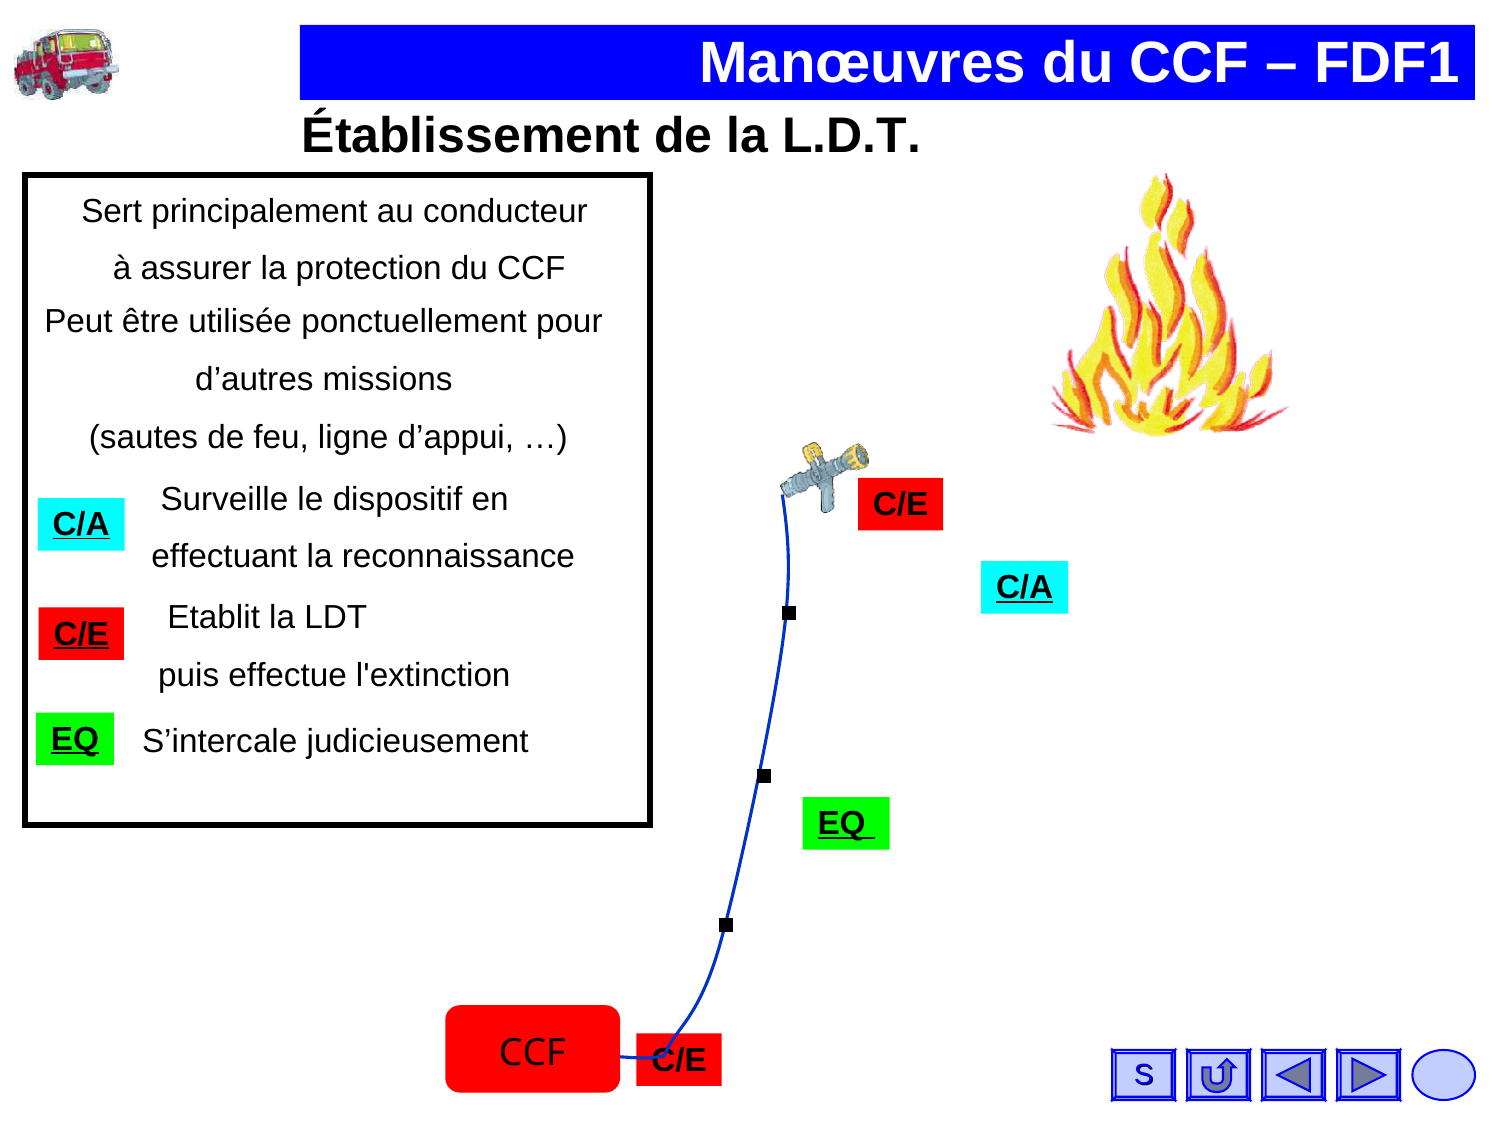

Manœuvres du CCF – FDF1
Établissement de la L.D.T.
Sert principalement au conducteur
à assurer la protection du CCF
Peut être utilisée ponctuellement pour
d’autres missions
(sautes de feu, ligne d’appui, …)
 Surveille le dispositif en
effectuant la reconnaissance
C/E
C/A
C/A
 Etablit la LDT
puis effectue l'extinction
C/E
EQ
 S’intercale judicieusement
EQ
CCF
C/E